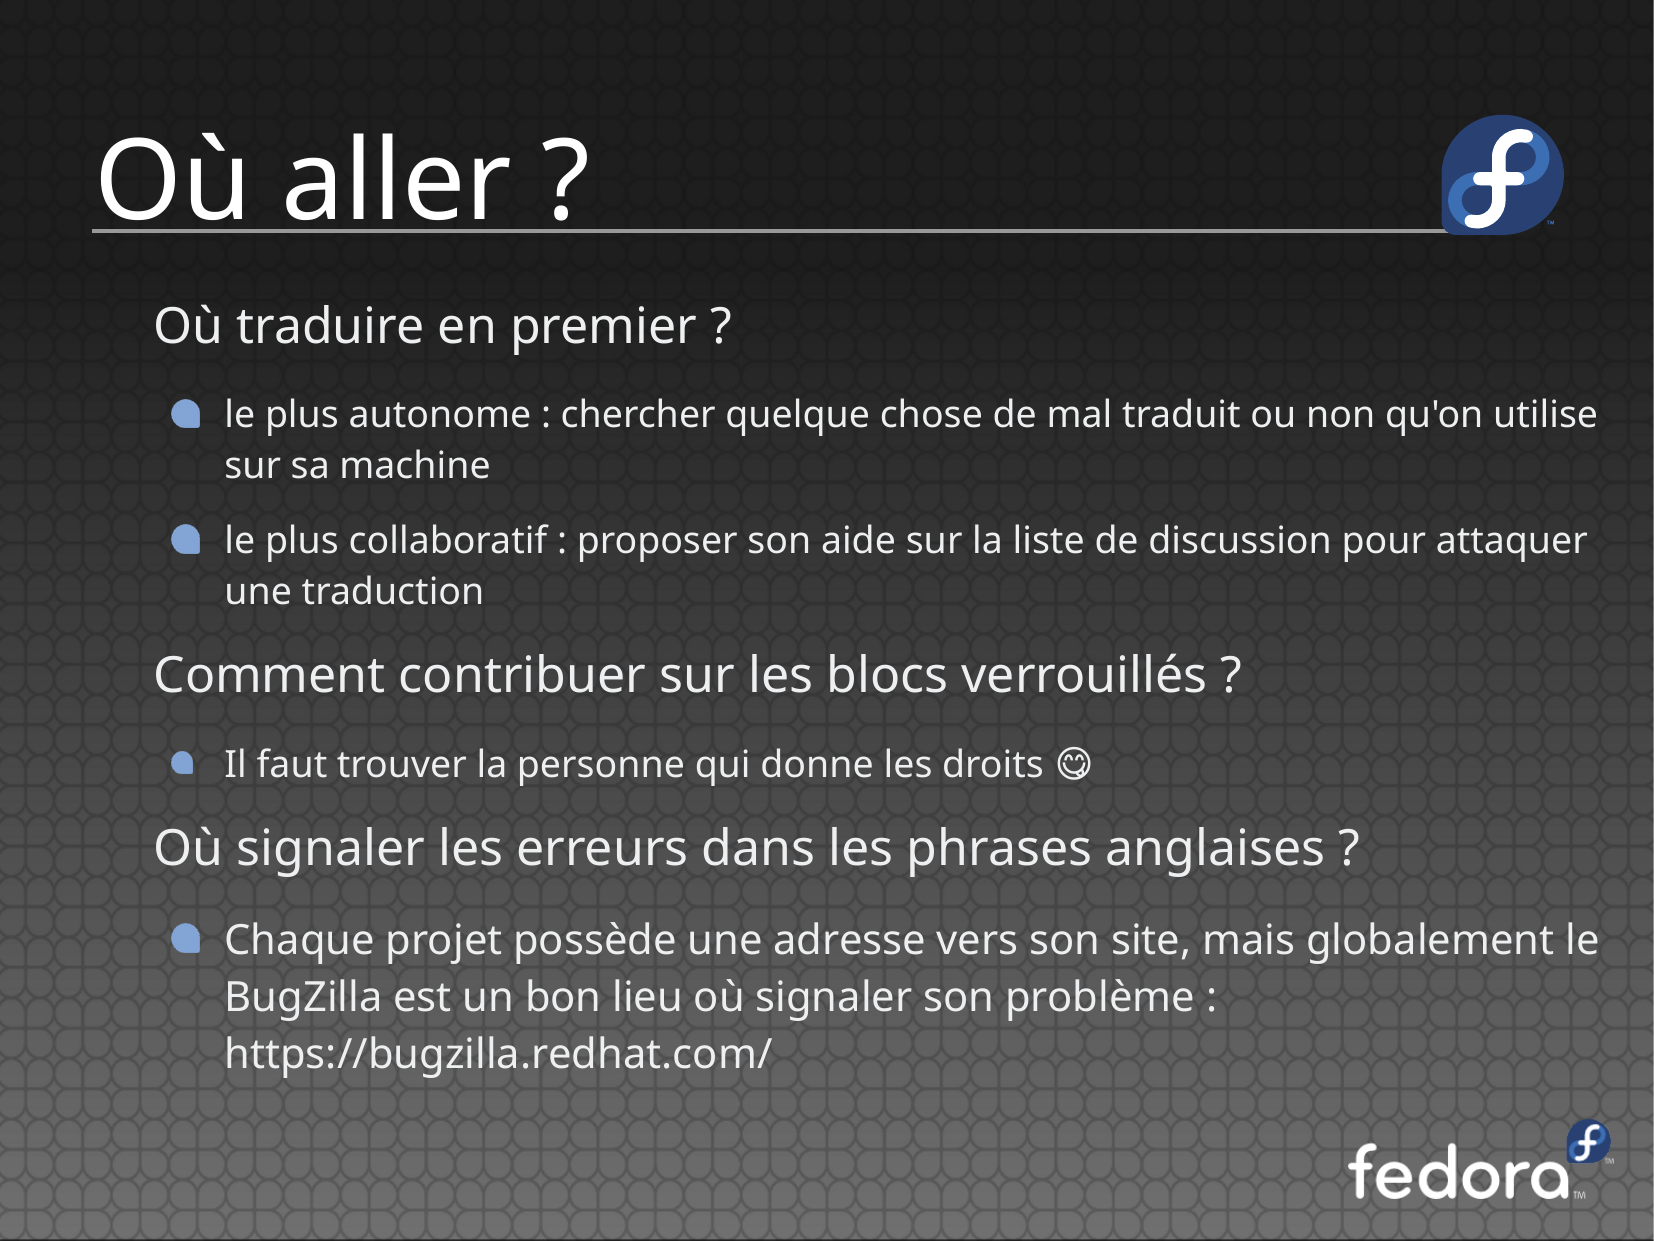

Où aller ?
# Où traduire en premier ?
le plus autonome : chercher quelque chose de mal traduit ou non qu'on utilise sur sa machine
le plus collaboratif : proposer son aide sur la liste de discussion pour attaquer une traduction
Comment contribuer sur les blocs verrouillés ?
Il faut trouver la personne qui donne les droits 😋
Où signaler les erreurs dans les phrases anglaises ?
Chaque projet possède une adresse vers son site, mais globalement le BugZilla est un bon lieu où signaler son problème : https://bugzilla.redhat.com/